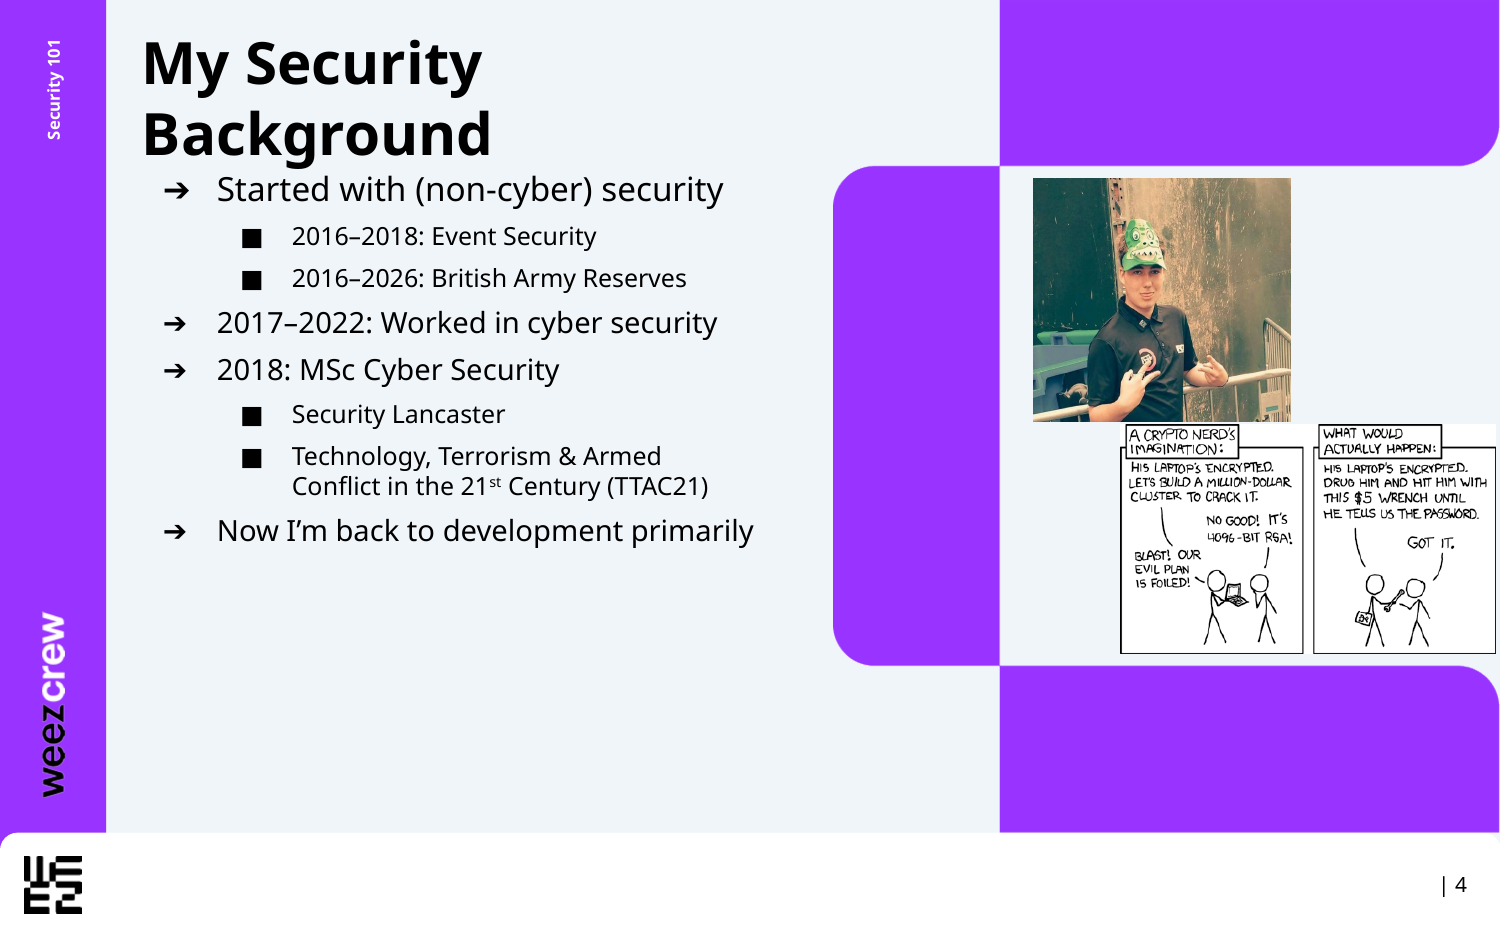

My Security Background
Started with (non-cyber) security
2016–2018: Event Security
2016–2026: British Army Reserves
2017–2022: Worked in cyber security
2018: MSc Cyber Security
Security Lancaster
Technology, Terrorism & Armed
Conflict in the 21st Century (TTAC21)
Now I’m back to development primarily
# Security 101